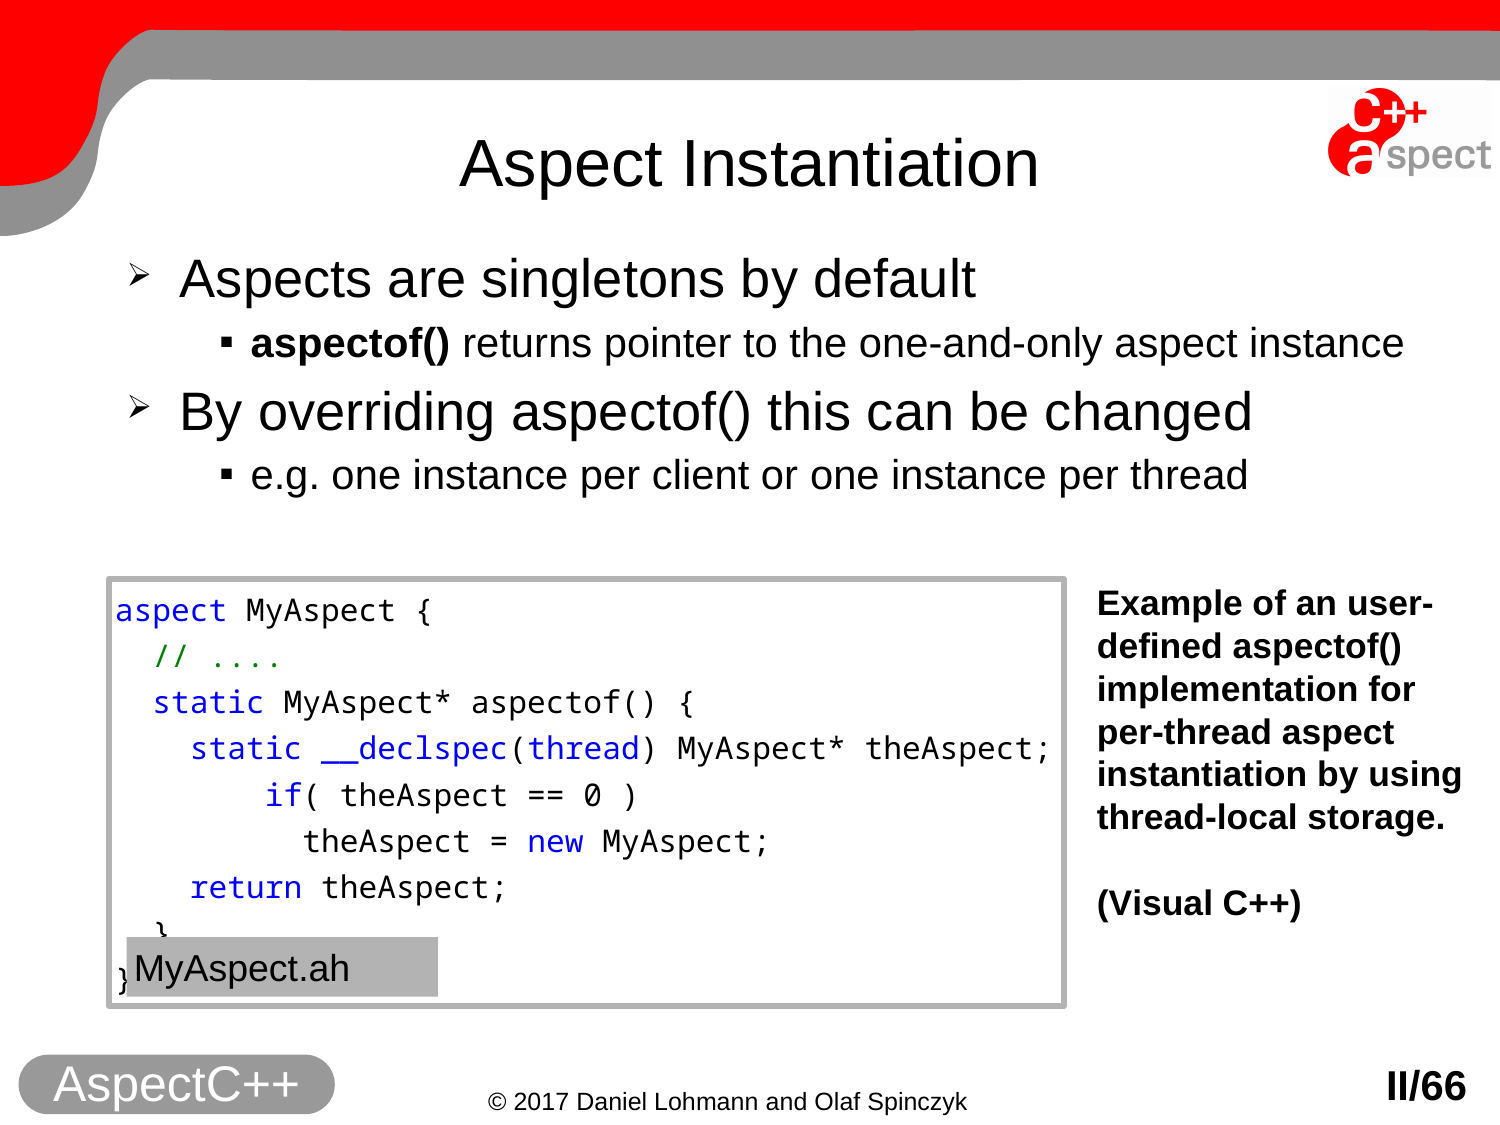

# Aspect Instantiation
Aspects are singletons by default
aspectof() returns pointer to the one-and-only aspect instance
By overriding aspectof() this can be changed
e.g. one instance per client or one instance per thread
aspect MyAspect {
 // ....
 static MyAspect* aspectof() {
 static __declspec(thread) MyAspect* theAspect;
	if( theAspect == 0 )
 theAspect = new MyAspect;
 return theAspect;
 }
};
Example of an user-defined aspectof() implementation for per-thread aspect instantiation by using thread-local storage.
(Visual C++)
MyAspect.ah